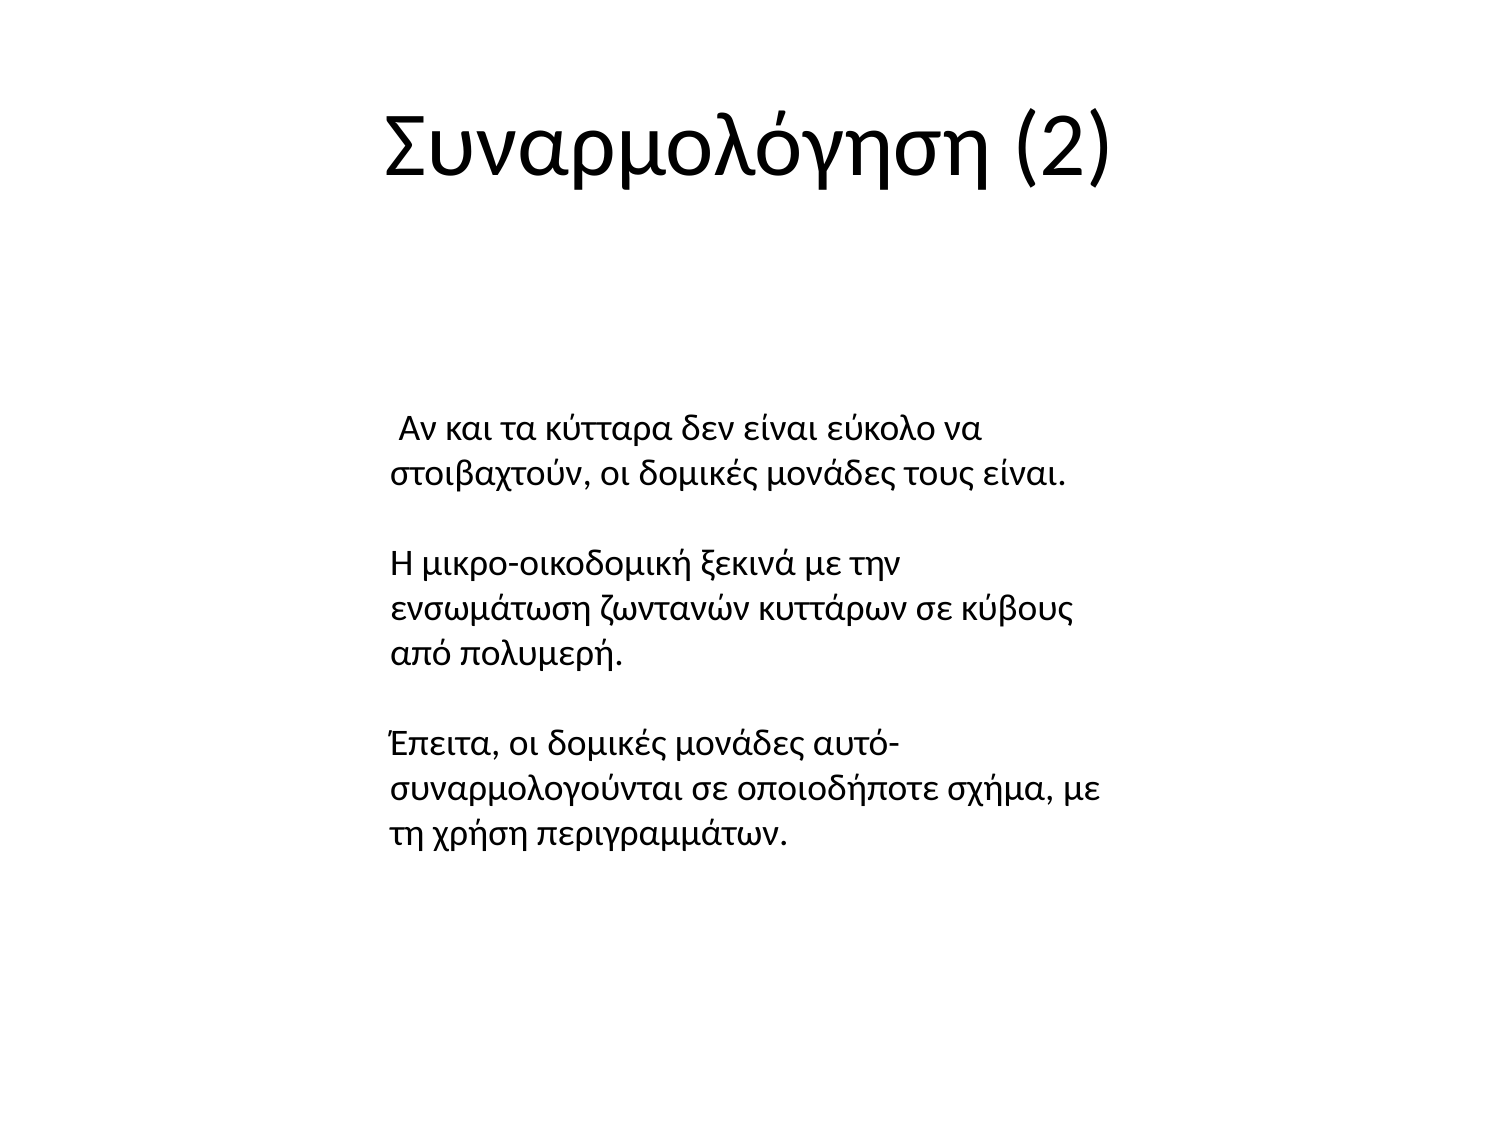

# Συναρμολόγηση (2)
 Αν και τα κύτταρα δεν είναι εύκολο να στοιβαχτούν, οι δομικές μονάδες τους είναι.
Η μικρο-οικοδομική ξεκινά με την ενσωμάτωση ζωντανών κυττάρων σε κύβους από πολυμερή.
Έπειτα, οι δομικές μονάδες αυτό-συναρμολογούνται σε οποιοδήποτε σχήμα, με τη χρήση περιγραμμάτων.